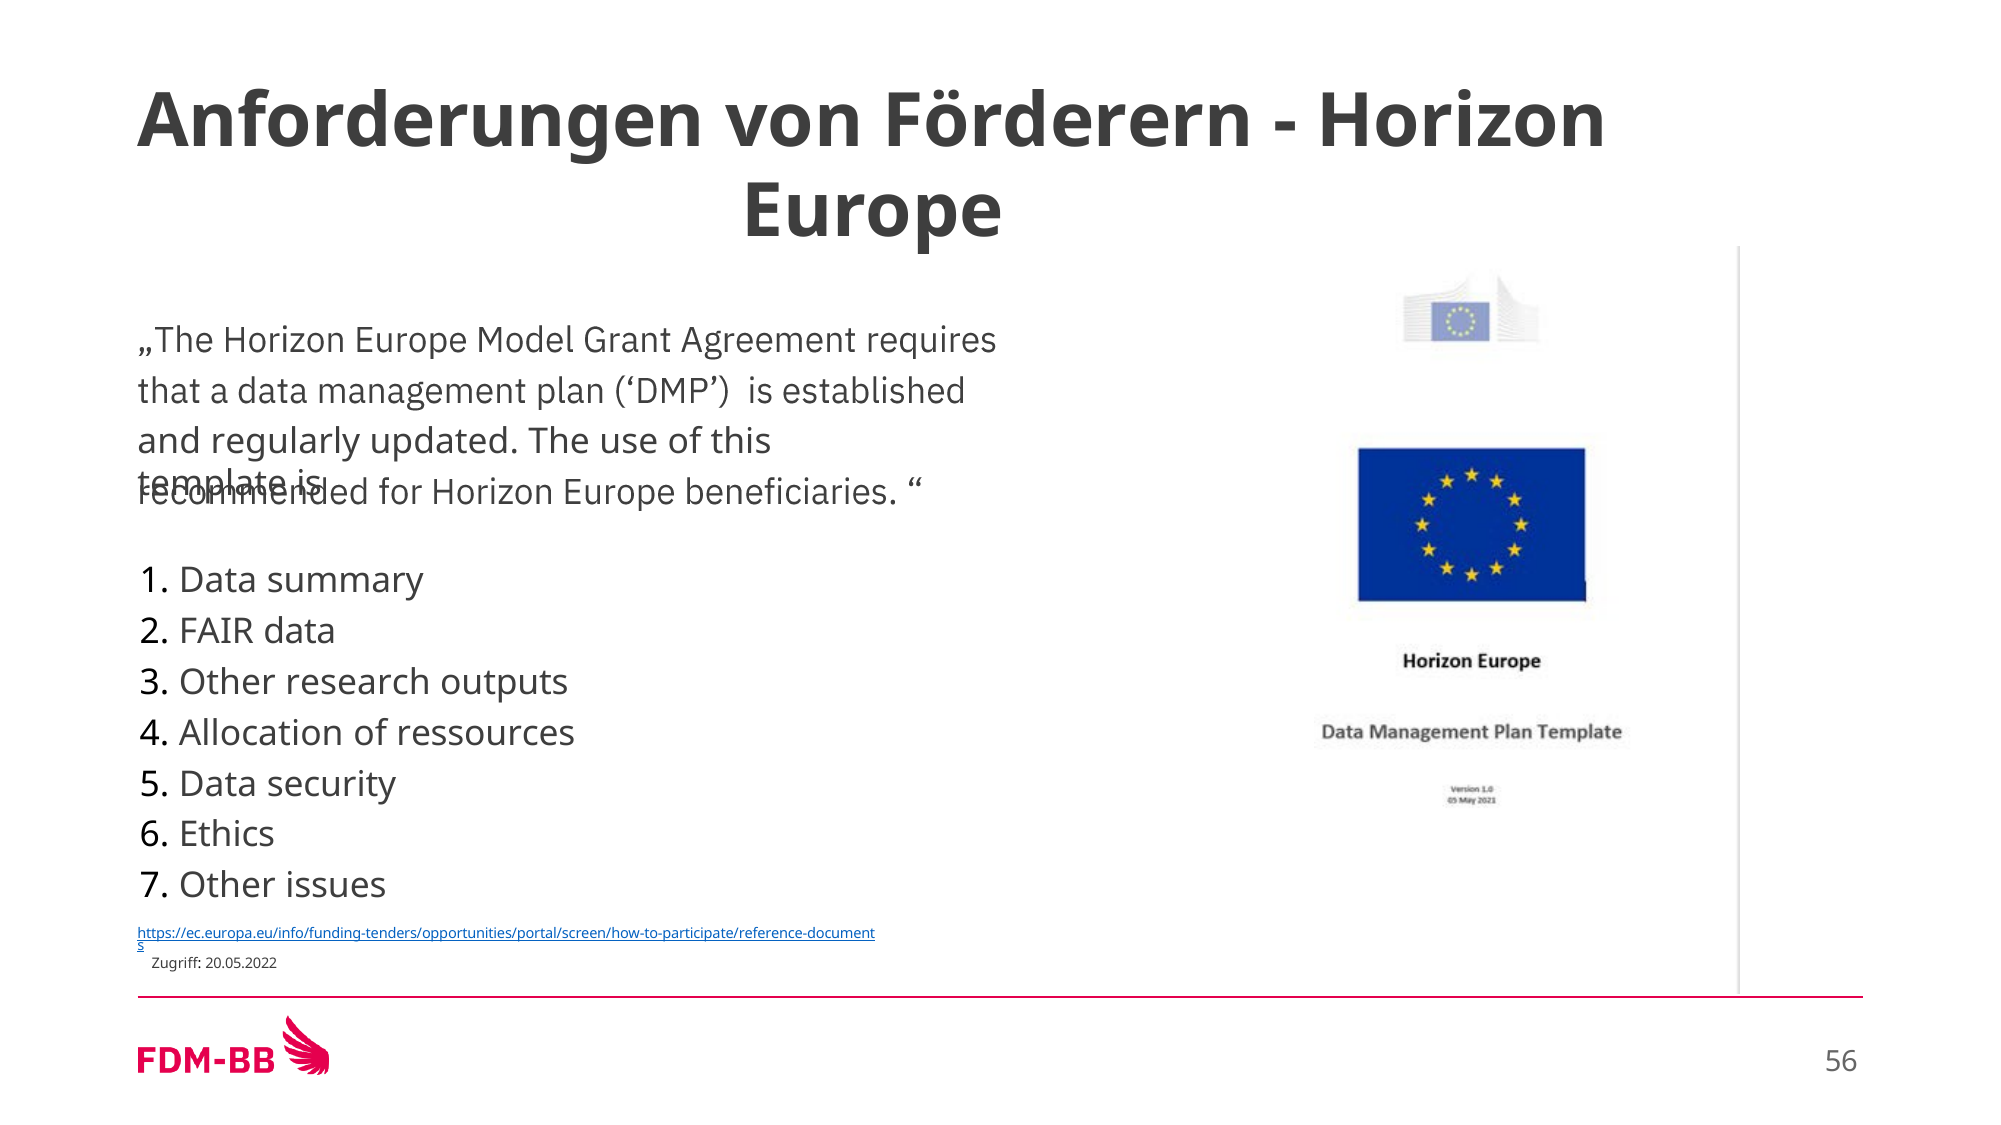

# Anforderungen von Förderern - Horizon Europe
and regularly updated. The use of this template is
Data summary
FAIR data
Other research outputs
Allocation of ressources
Data security
Ethics
Other issues
https://ec.europa.eu/info/funding-tenders/opportunities/portal/screen/how-to-participate/reference-documents Zugriff: 20.05.2022
56